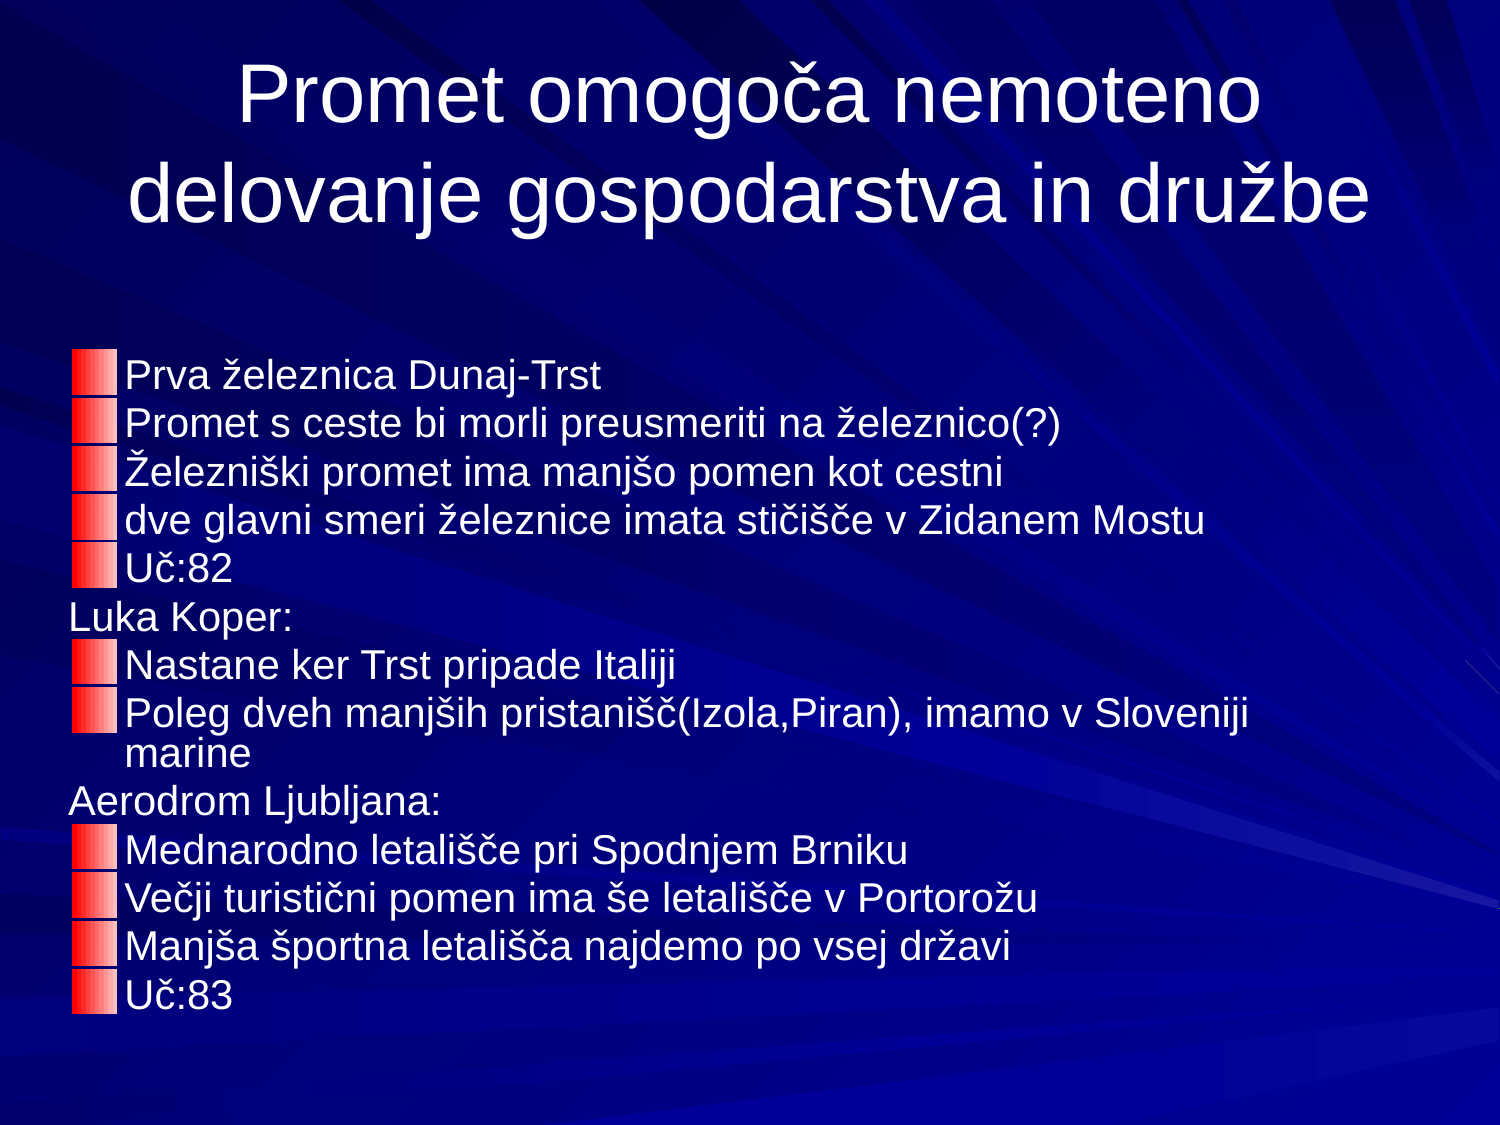

# Promet omogoča nemoteno delovanje gospodarstva in družbe
Prva železnica Dunaj-Trst
Promet s ceste bi morli preusmeriti na železnico(?)
Železniški promet ima manjšo pomen kot cestni
dve glavni smeri železnice imata stičišče v Zidanem Mostu
Uč:82
Luka Koper:
Nastane ker Trst pripade Italiji
Poleg dveh manjših pristanišč(Izola,Piran), imamo v Sloveniji marine
Aerodrom Ljubljana:
Mednarodno letališče pri Spodnjem Brniku
Večji turistični pomen ima še letališče v Portorožu
Manjša športna letališča najdemo po vsej državi
Uč:83